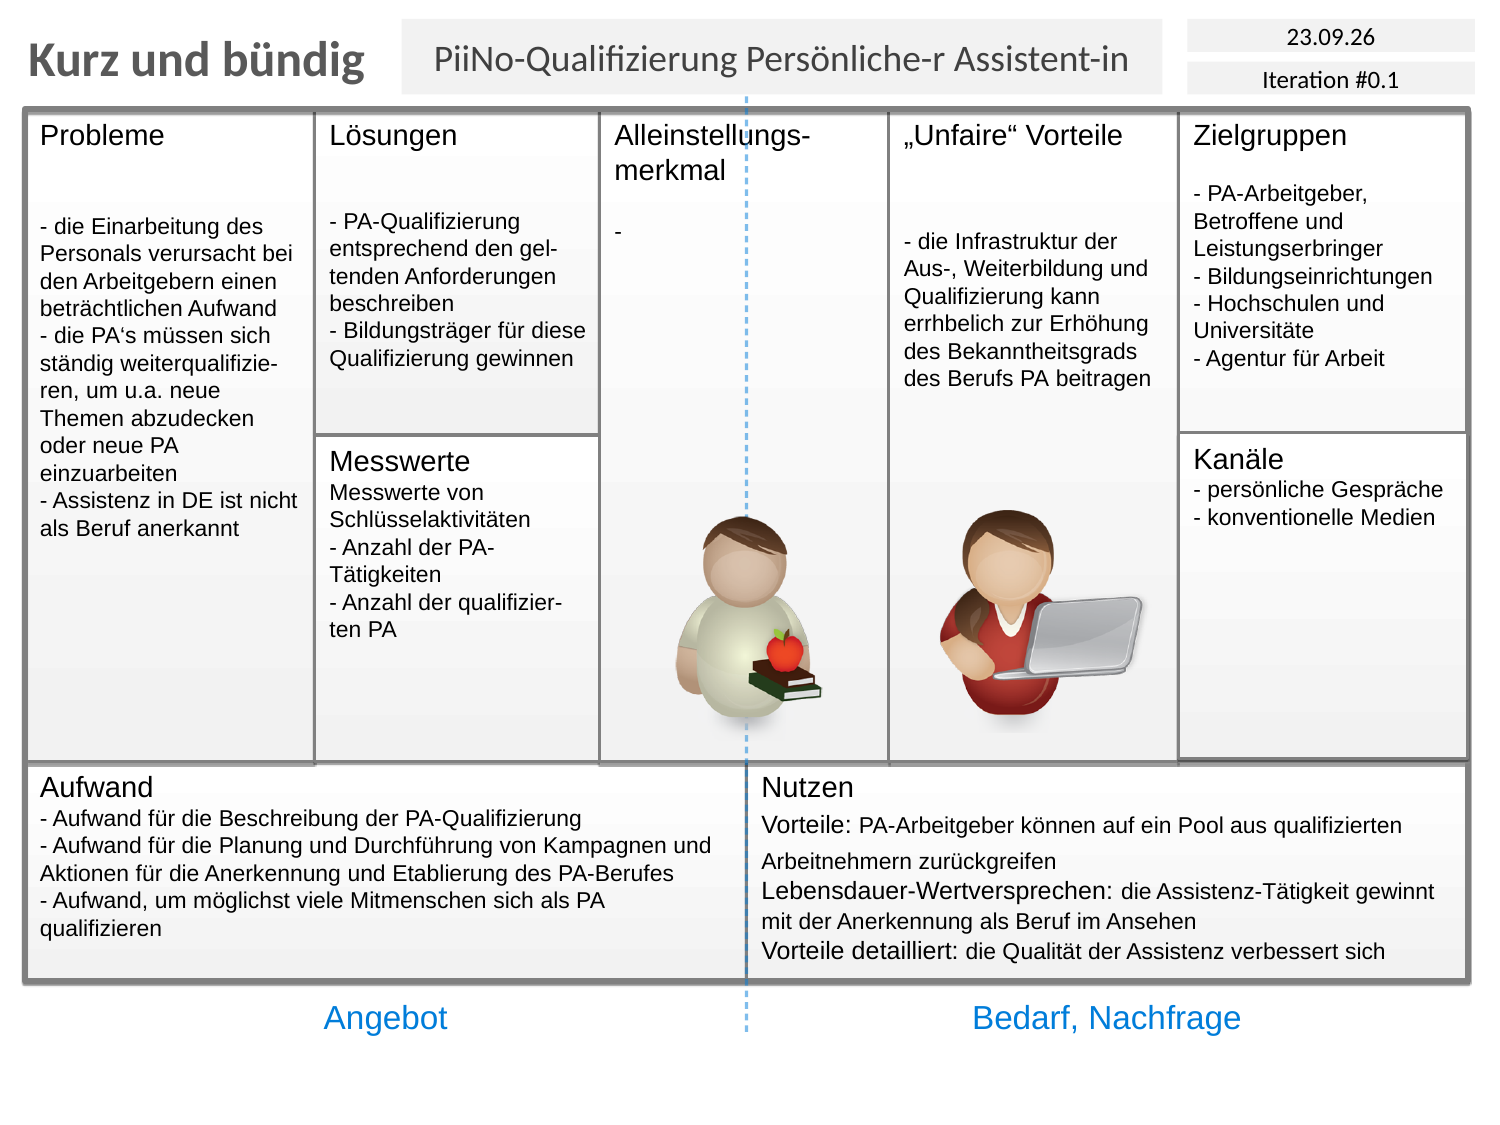

Kurz und bündig
PiiNo-Qualifizierung Persönliche-r Assistent-in
Iteration #0.1
Probleme
- die Einarbeitung des Personals verursacht bei den Arbeitgebern einen beträchtlichen Aufwand
- die PA‘s müssen sich ständig weiterqualifizie-ren, um u.a. neue Themen abzudecken oder neue PA einzuarbeiten
- Assistenz in DE ist nicht als Beruf anerkannt
Lösungen
- PA-Qualifizierung entsprechend den gel-tenden Anforderungen beschreiben
- Bildungsträger für diese Qualifizierung gewinnen
Alleinstellungs-merkmal
-
„Unfaire“ Vorteile
- die Infrastruktur der Aus-, Weiterbildung und Qualifizierung kann errhbelich zur Erhöhung des Bekanntheitsgrads des Berufs PA beitragen
Zielgruppen
- PA-Arbeitgeber, Betroffene und Leistungserbringer
- Bildungseinrichtungen
- Hochschulen und Universitäte
- Agentur für Arbeit
Kanäle
- persönliche Gespräche
- konventionelle Medien
Messwerte
Messwerte von Schlüsselaktivitäten
- Anzahl der PA-Tätigkeiten
- Anzahl der qualifizier-ten PA
Aufwand
- Aufwand für die Beschreibung der PA-Qualifizierung
- Aufwand für die Planung und Durchführung von Kampagnen und Aktionen für die Anerkennung und Etablierung des PA-Berufes
- Aufwand, um möglichst viele Mitmenschen sich als PA qualifizieren
Nutzen
Vorteile: PA-Arbeitgeber können auf ein Pool aus qualifizierten Arbeitnehmern zurückgreifen
Lebensdauer-Wertversprechen: die Assistenz-Tätigkeit gewinnt mit der Anerkennung als Beruf im Ansehen
Vorteile detailliert: die Qualität der Assistenz verbessert sich
Angebot
Bedarf, Nachfrage